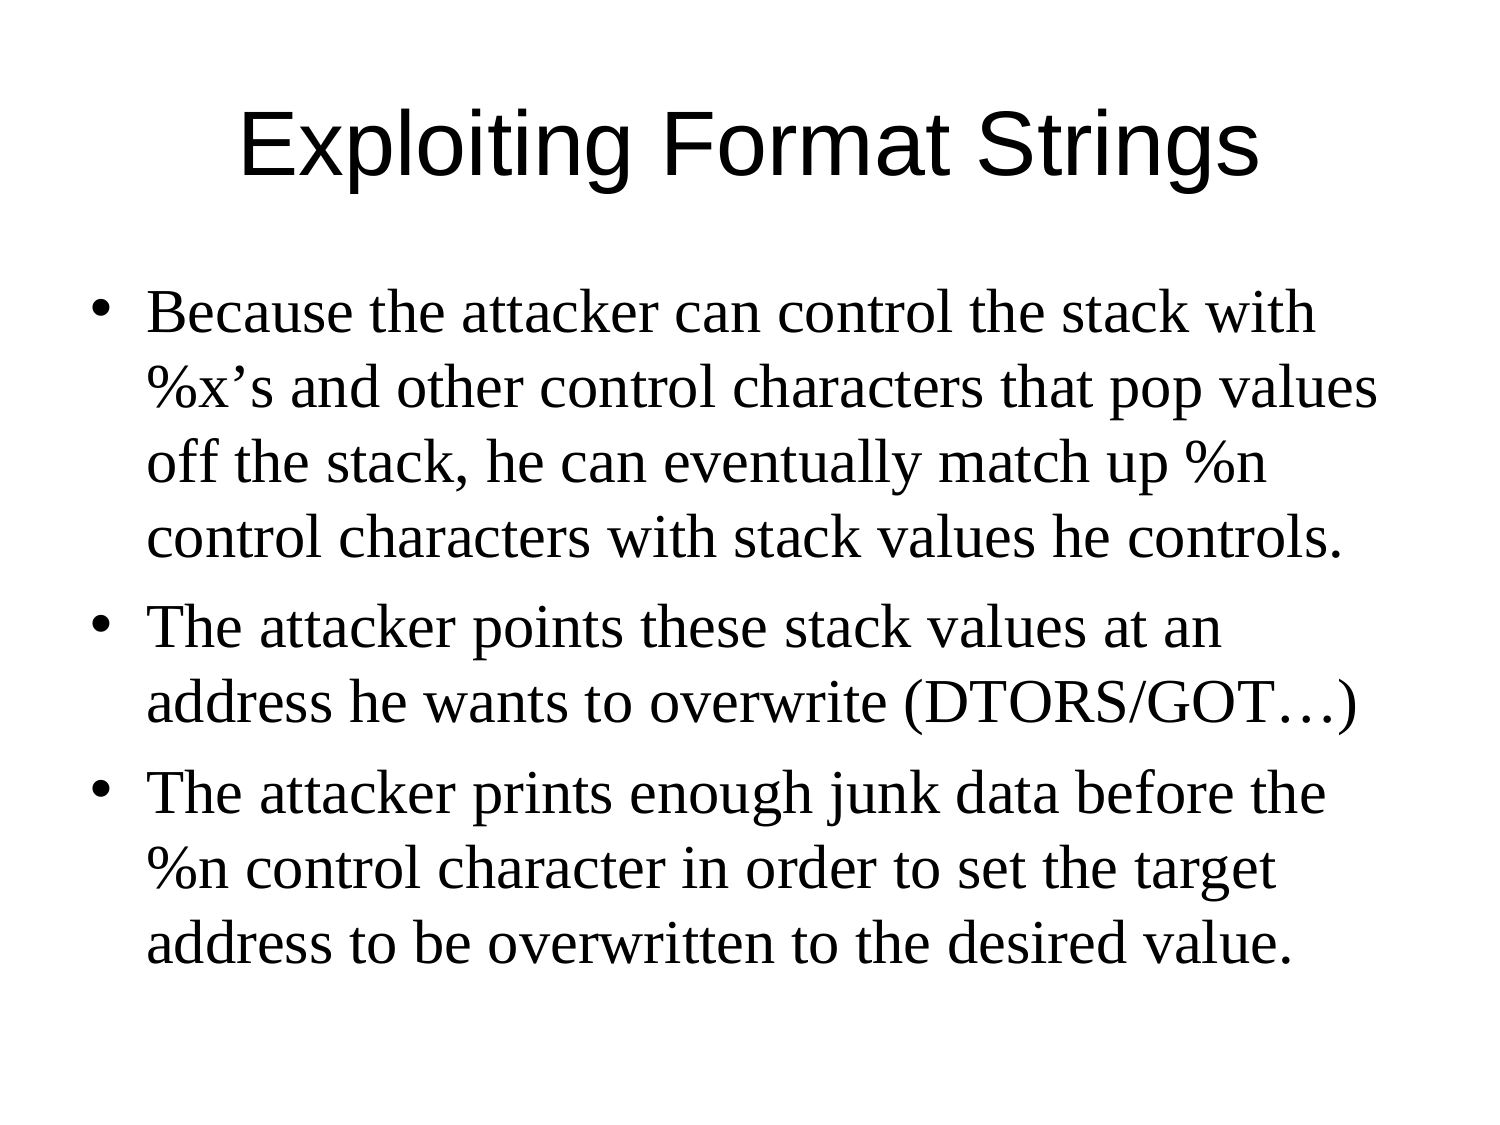

# Exploiting Format Strings
Because the attacker can control the stack with %x’s and other control characters that pop values off the stack, he can eventually match up %n control characters with stack values he controls.
The attacker points these stack values at an address he wants to overwrite (DTORS/GOT…)
The attacker prints enough junk data before the %n control character in order to set the target address to be overwritten to the desired value.